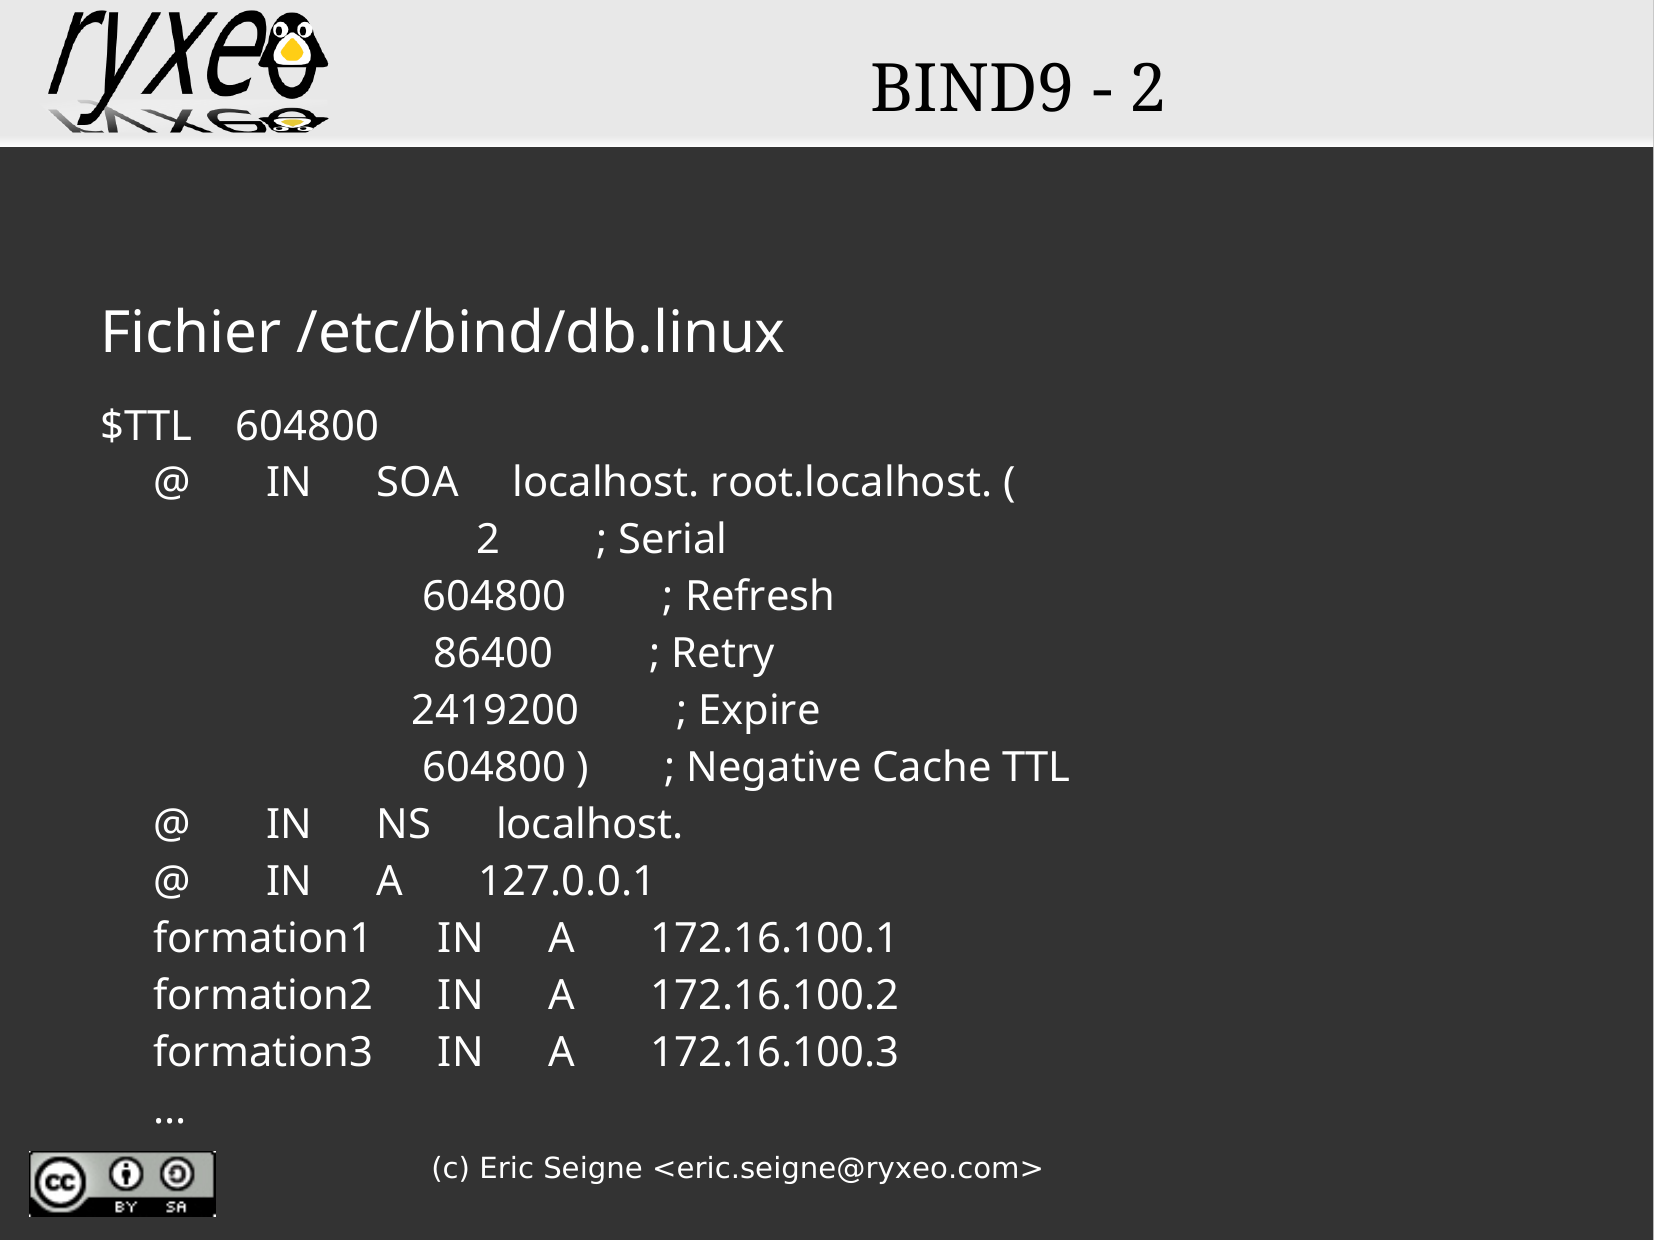

# BIND9 - 2
Fichier /etc/bind/db.linux
$TTL 604800
@ IN SOA localhost. root.localhost. (
 2 ; Serial
 604800 ; Refresh
 86400 ; Retry
 2419200 ; Expire
 604800 ) ; Negative Cache TTL
@ IN NS localhost.
@ IN A 127.0.0.1
formation1 IN A 172.16.100.1
formation2 IN A 172.16.100.2
formation3 IN A 172.16.100.3
...